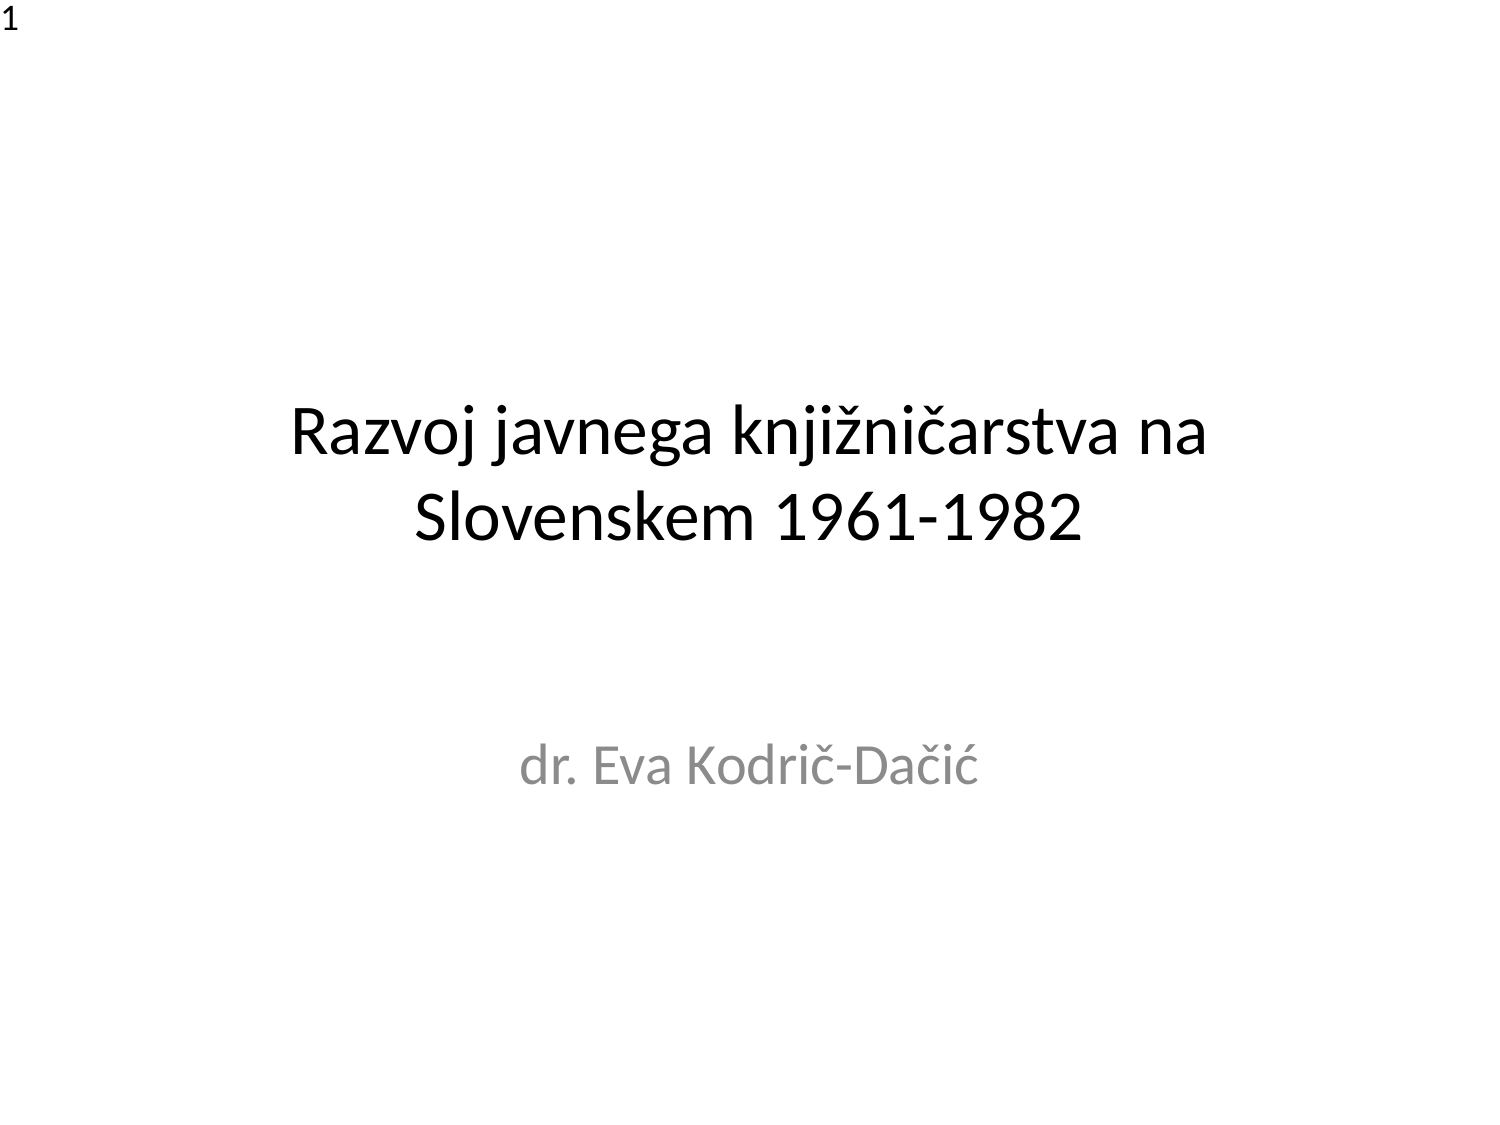

# Razvoj javnega knjižničarstva na Slovenskem 1961-1982
dr. Eva Kodrič-Dačić